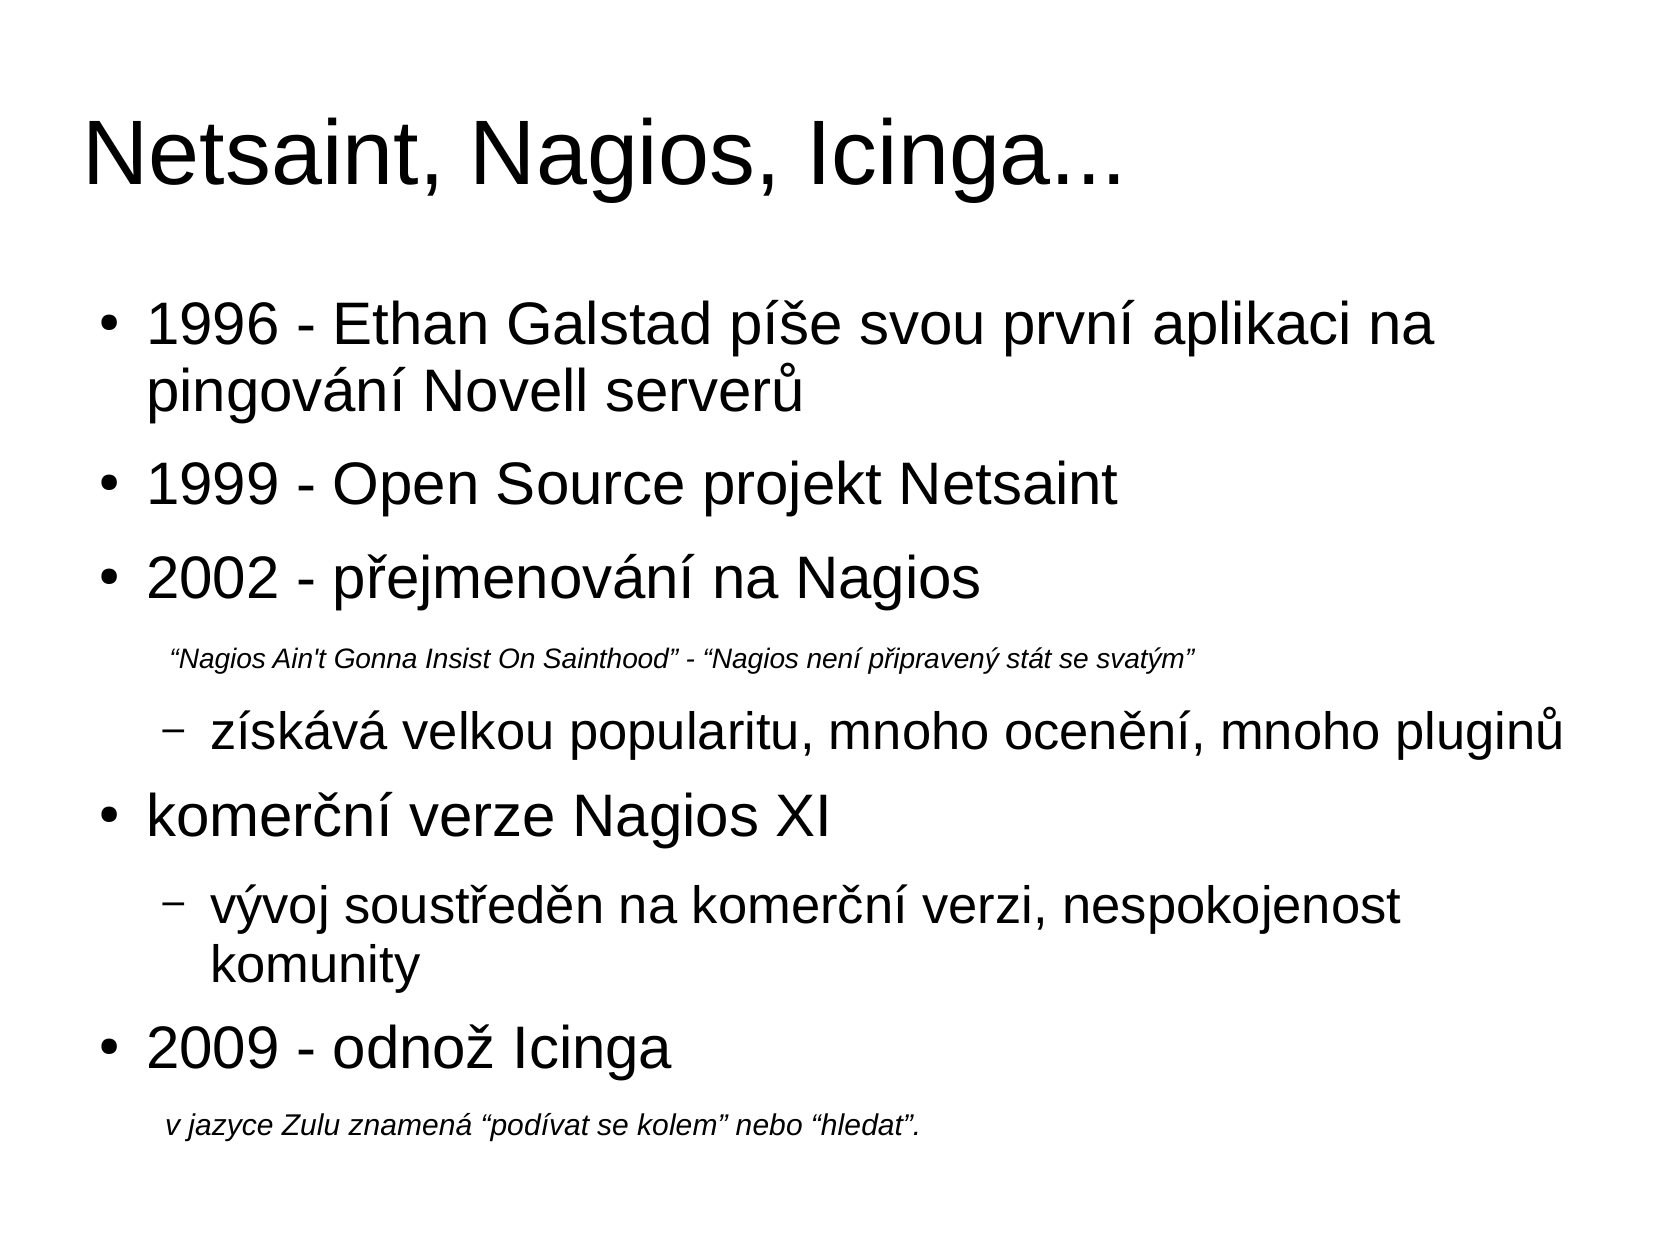

# Netsaint, Nagios, Icinga...
1996 - Ethan Galstad píše svou první aplikaci na pingování Novell serverů
1999 - Open Source projekt Netsaint
2002 - přejmenování na Nagios
 “Nagios Ain't Gonna Insist On Sainthood” - “Nagios není připravený stát se svatým”
získává velkou popularitu, mnoho ocenění, mnoho pluginů
komerční verze Nagios XI
vývoj soustředěn na komerční verzi, nespokojenost komunity
2009 - odnož Icinga
 v jazyce Zulu znamená “podívat se kolem” nebo “hledat”.